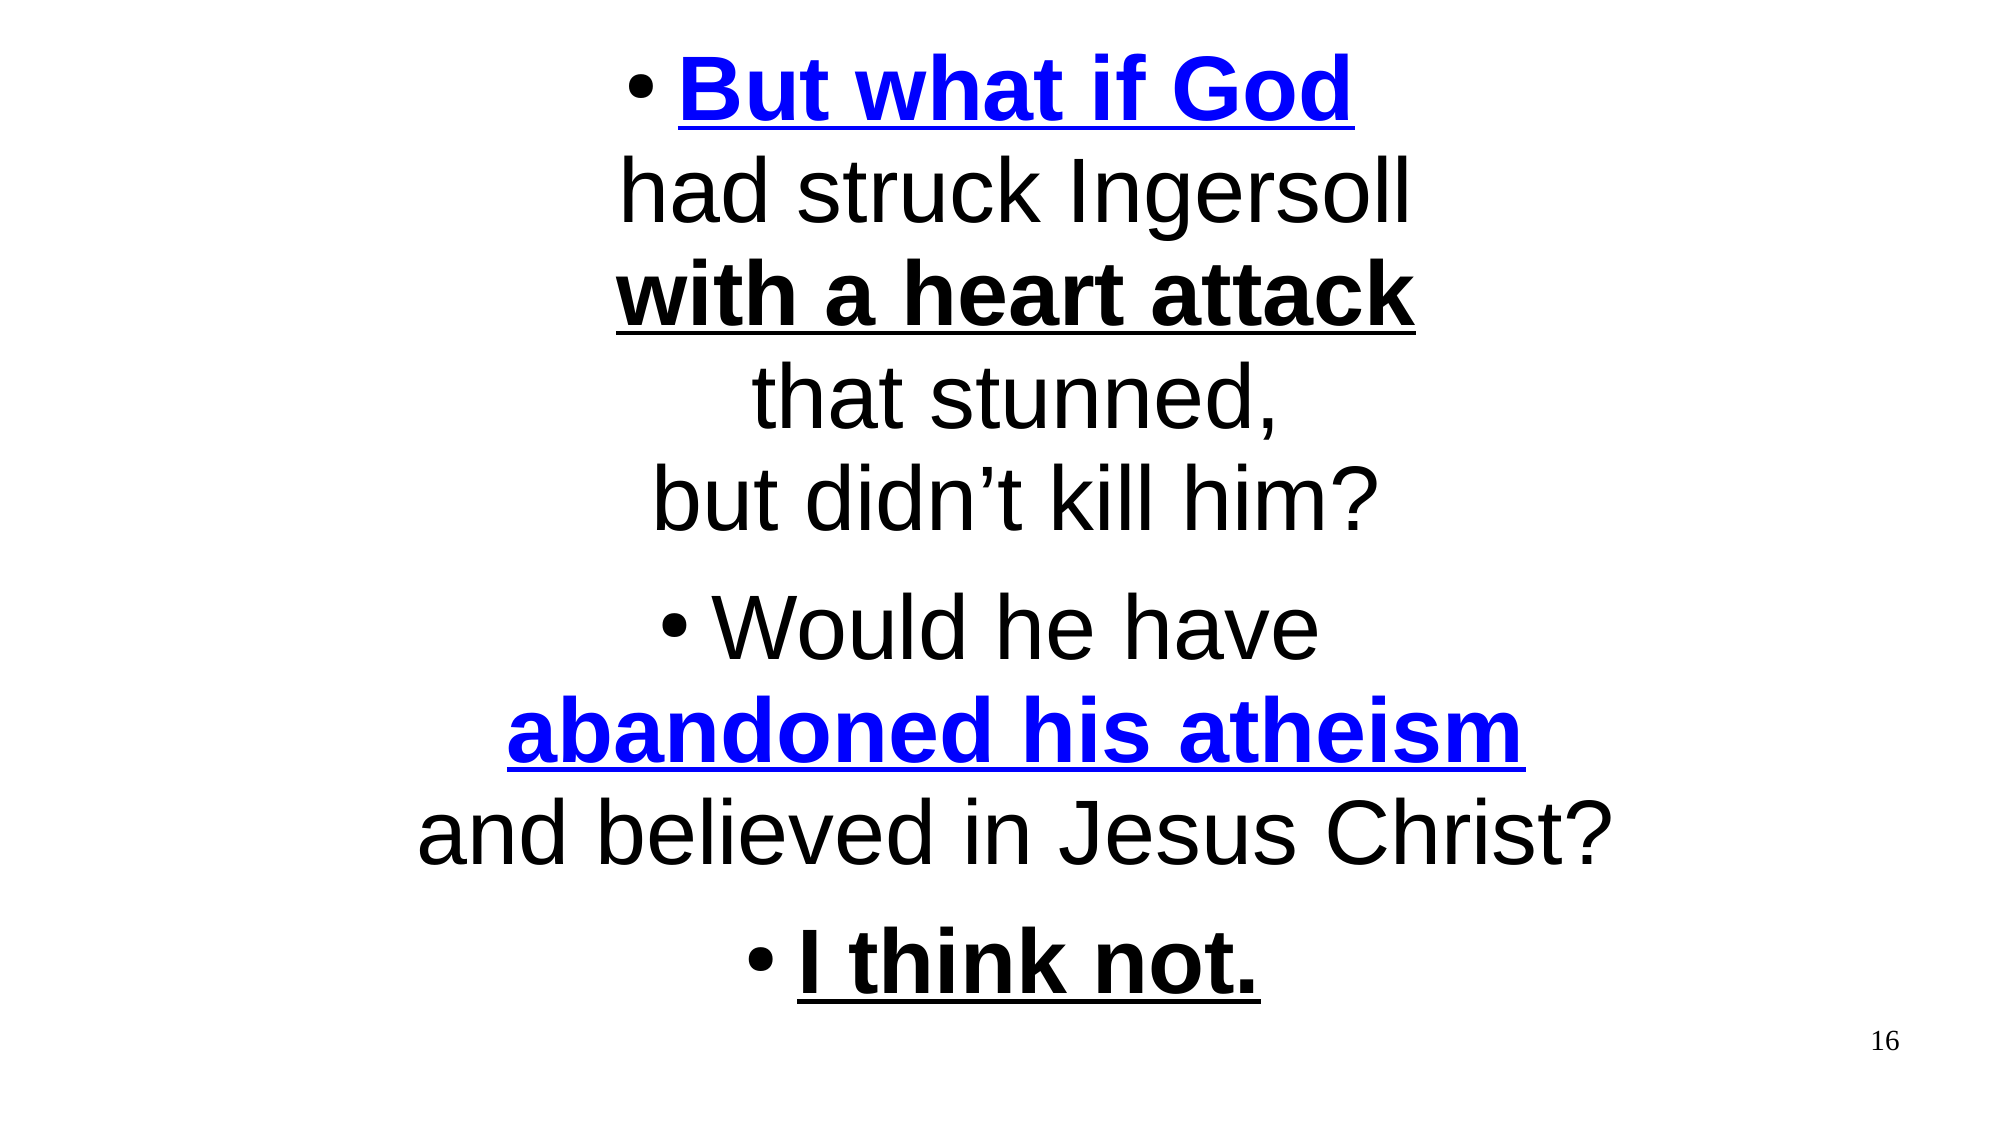

# But what if God had struck Ingersoll with a heart attack that stunned, but didn’t kill him?
Would he have
abandoned his atheism
and believed in Jesus Christ?
I think not.
16